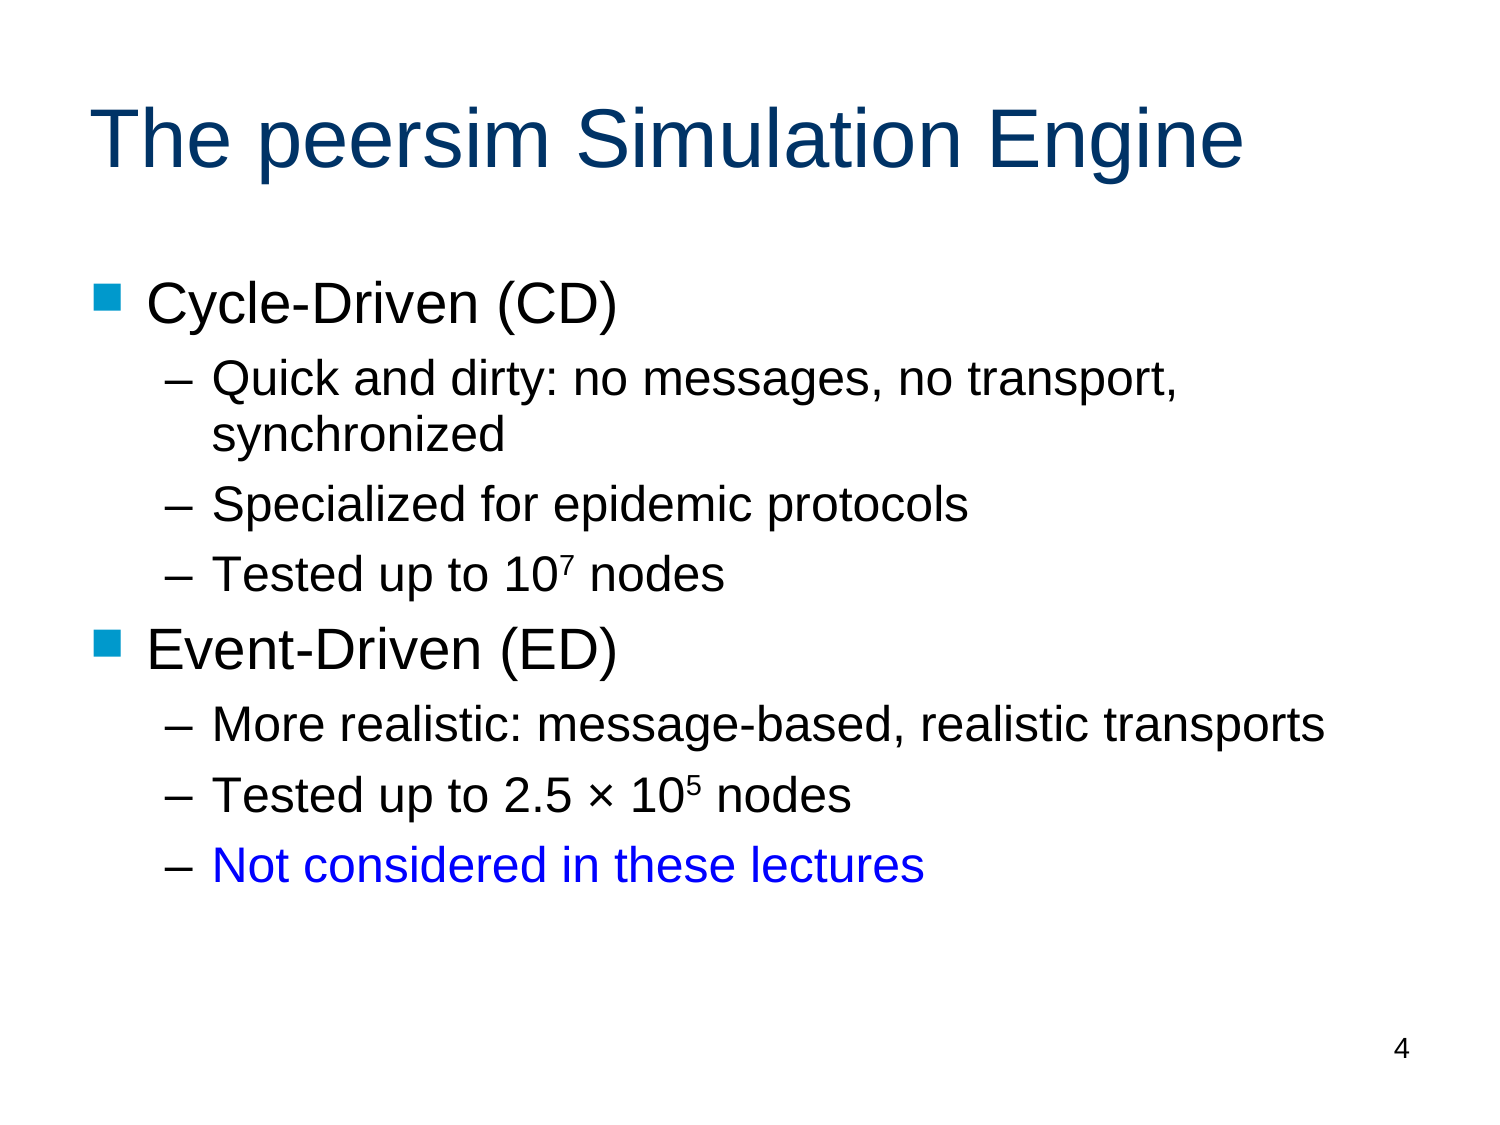

# The peersim Simulation Engine
Cycle-Driven (CD)
Quick and dirty: no messages, no transport, synchronized
Specialized for epidemic protocols
Tested up to 107 nodes
Event-Driven (ED)
More realistic: message-based, realistic transports
Tested up to 2.5 × 105 nodes
Not considered in these lectures
4